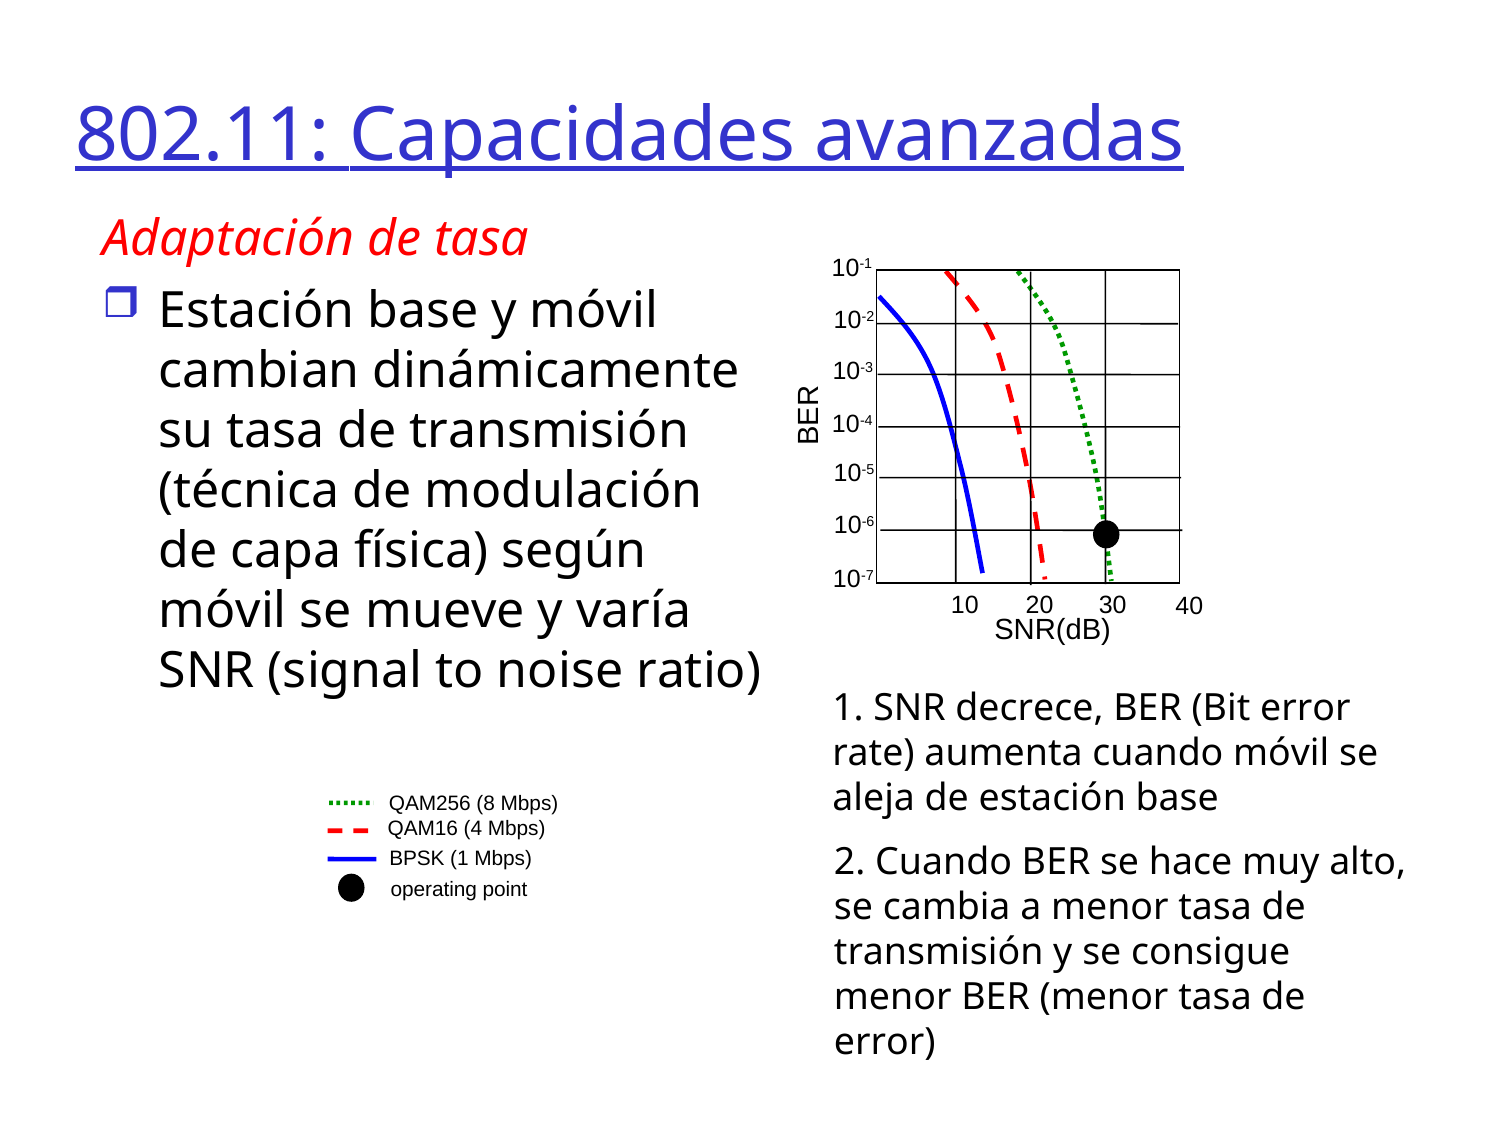

# 802.11: Capacidades avanzadas
Adaptación de tasa
Estación base y móvil cambian dinámicamente su tasa de transmisión (técnica de modulación de capa física) según móvil se mueve y varía SNR (signal to noise ratio)
10-1
10-2
10-3
BER
10-4
10-5
10-6
10-7
10
20
30
40
SNR(dB)
1. SNR decrece, BER (Bit error rate) aumenta cuando móvil se aleja de estación base
QAM256 (8 Mbps)
QAM16 (4 Mbps)
2. Cuando BER se hace muy alto, se cambia a menor tasa de transmisión y se consigue menor BER (menor tasa de error)
BPSK (1 Mbps)
operating point